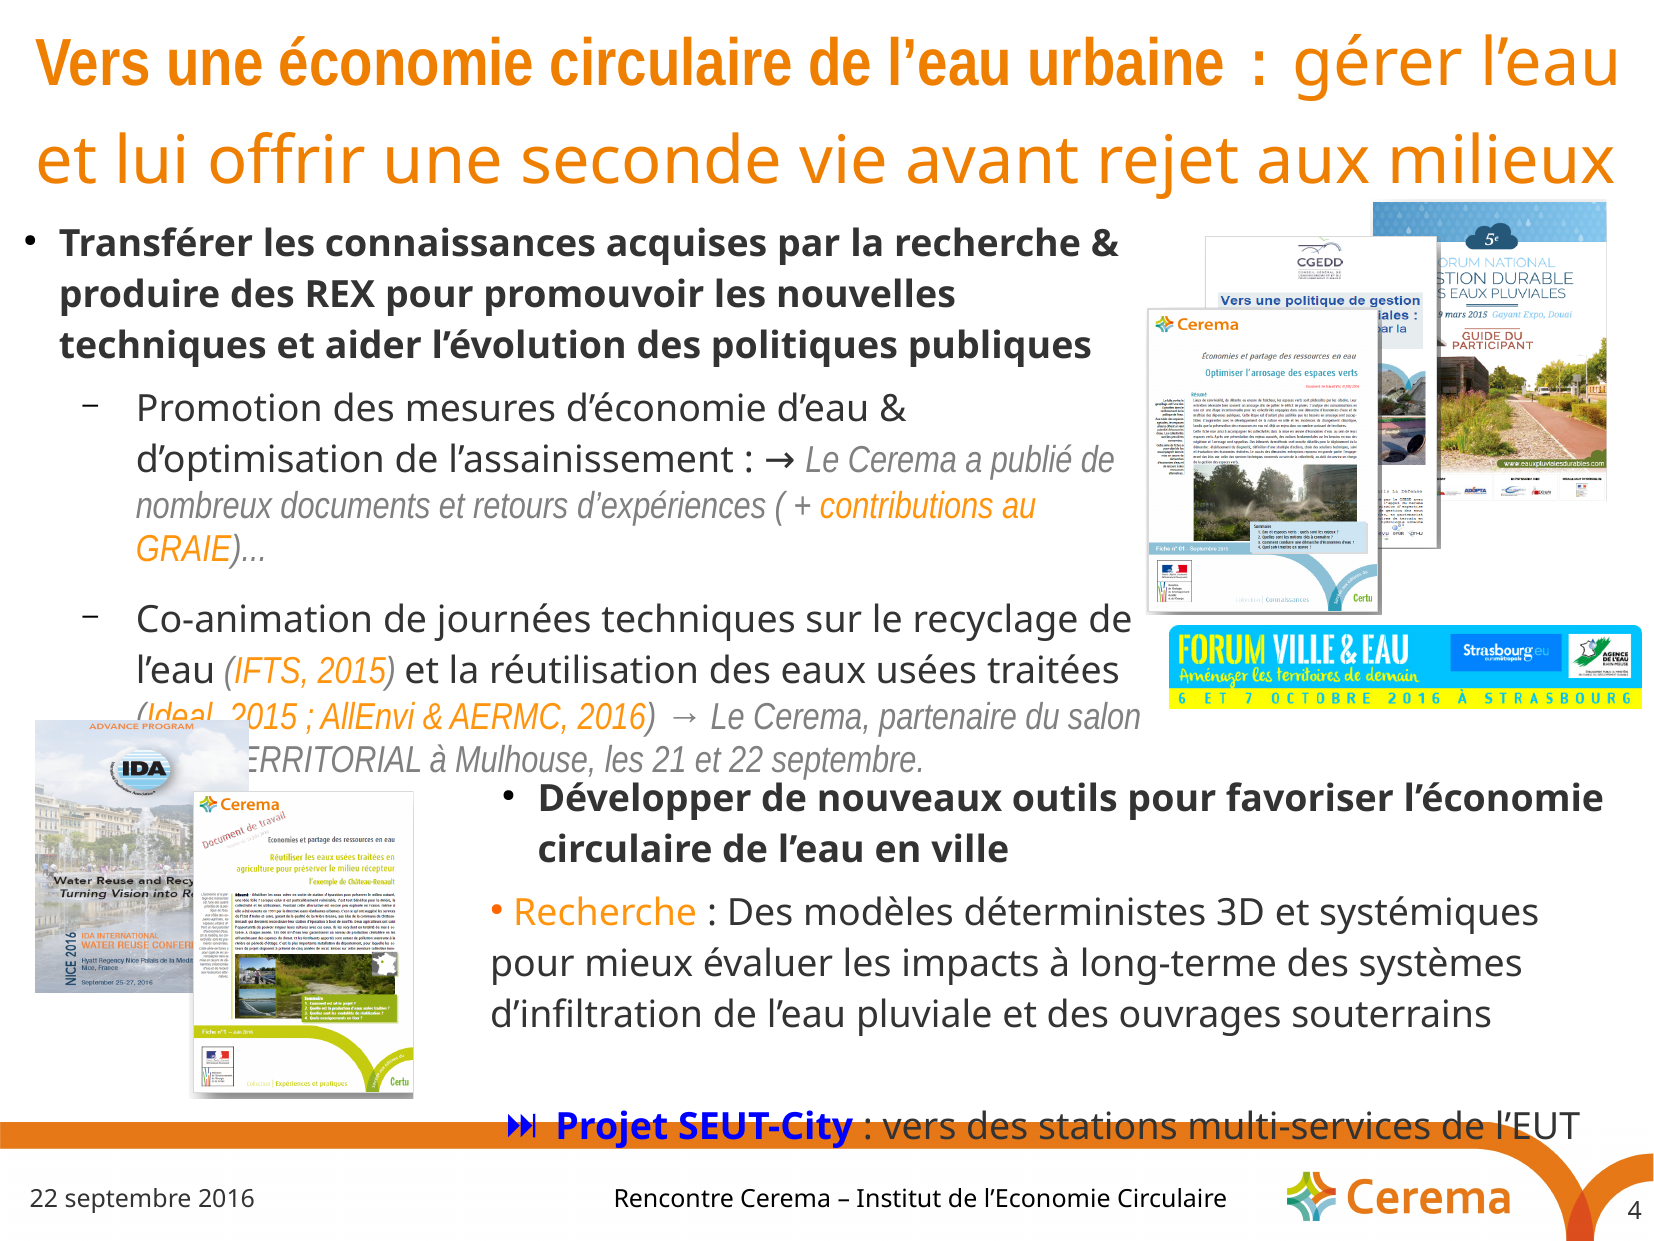

# Vers une économie circulaire de l’eau urbaine : gérer l’eau et lui offrir une seconde vie avant rejet aux milieux
Transférer les connaissances acquises par la recherche & produire des REX pour promouvoir les nouvelles techniques et aider l’évolution des politiques publiques
Promotion des mesures d’économie d’eau & d’optimisation de l’assainissement : → Le Cerema a publié de nombreux documents et retours d’expériences ( + contributions au GRAIE)...
Co-animation de journées techniques sur le recyclage de l’eau (IFTS, 2015) et la réutilisation des eaux usées traitées (Ideal, 2015 ; AllEnvi & AERMC, 2016) → Le Cerema, partenaire du salon AQUATERRITORIAL à Mulhouse, les 21 et 22 septembre.
Développer de nouveaux outils pour favoriser l’économie circulaire de l’eau en ville
 Recherche : Des modèles déterministes 3D et systémiques pour mieux évaluer les impacts à long-terme des systèmes d’infiltration de l’eau pluviale et des ouvrages souterrains
  Projet SEUT-City : vers des stations multi-services de l’EUT
Titre de la présentation
4